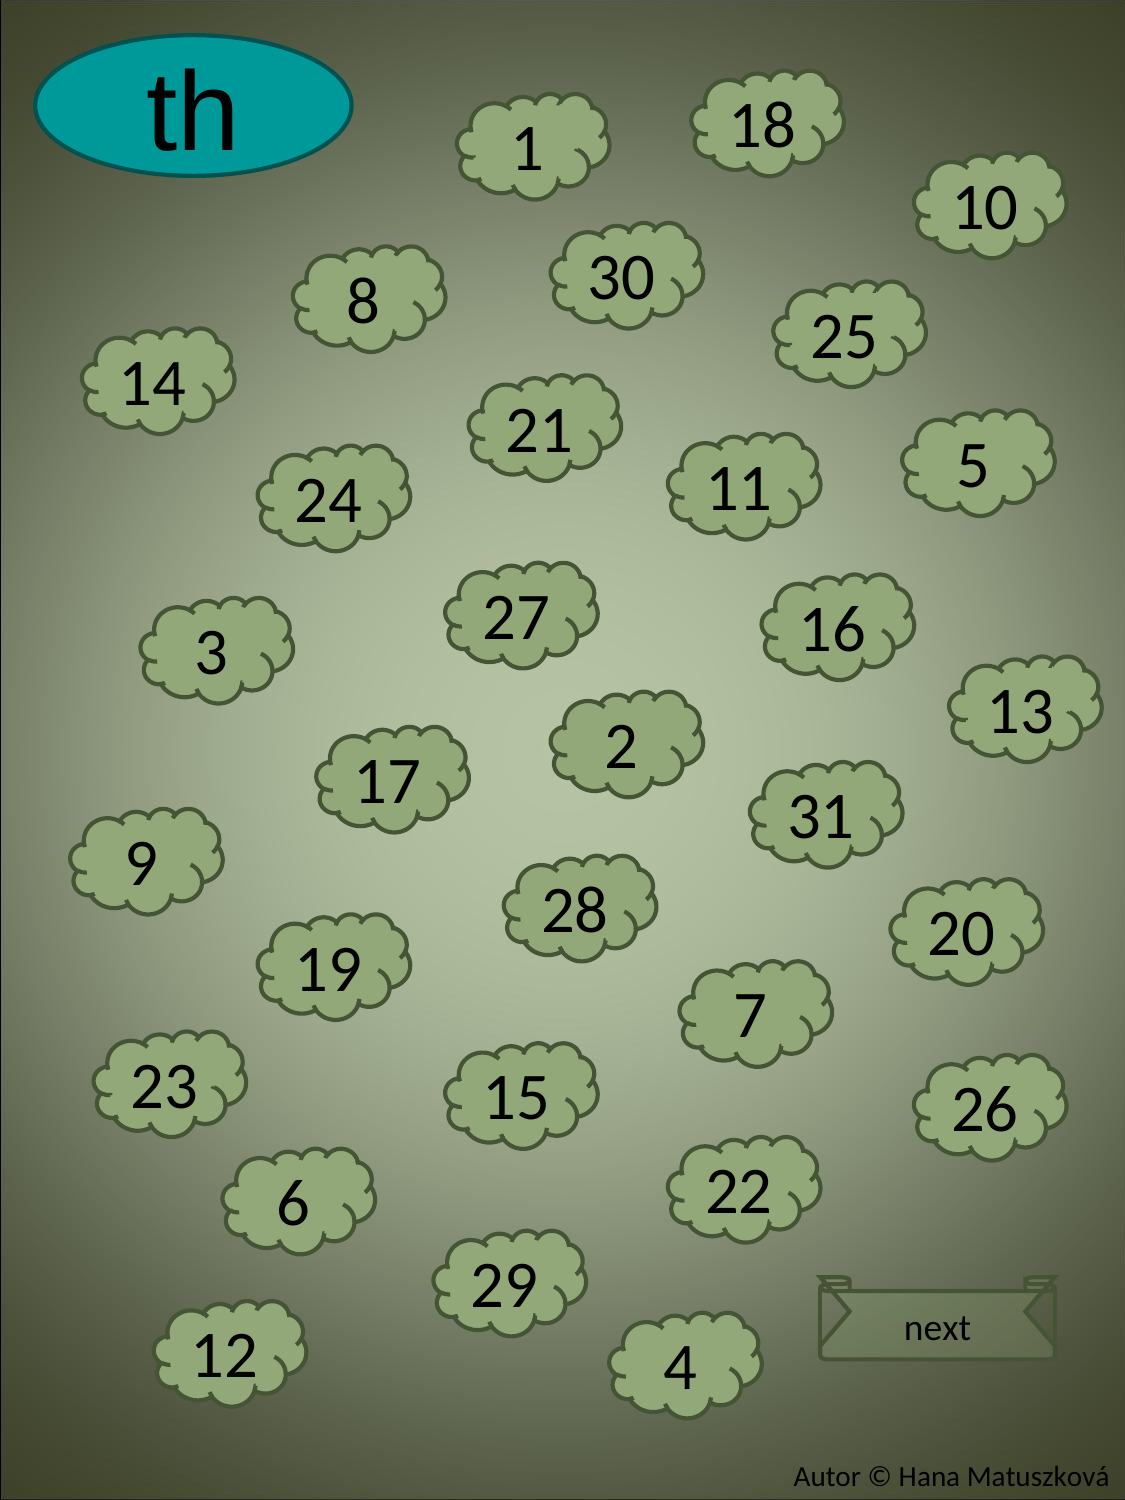

th
18
1
10
30
8
25
14
21
5
11
24
27
16
3
13
2
17
31
9
28
20
19
7
23
15
26
22
6
29
next
12
4
Autor © Hana Matuszková